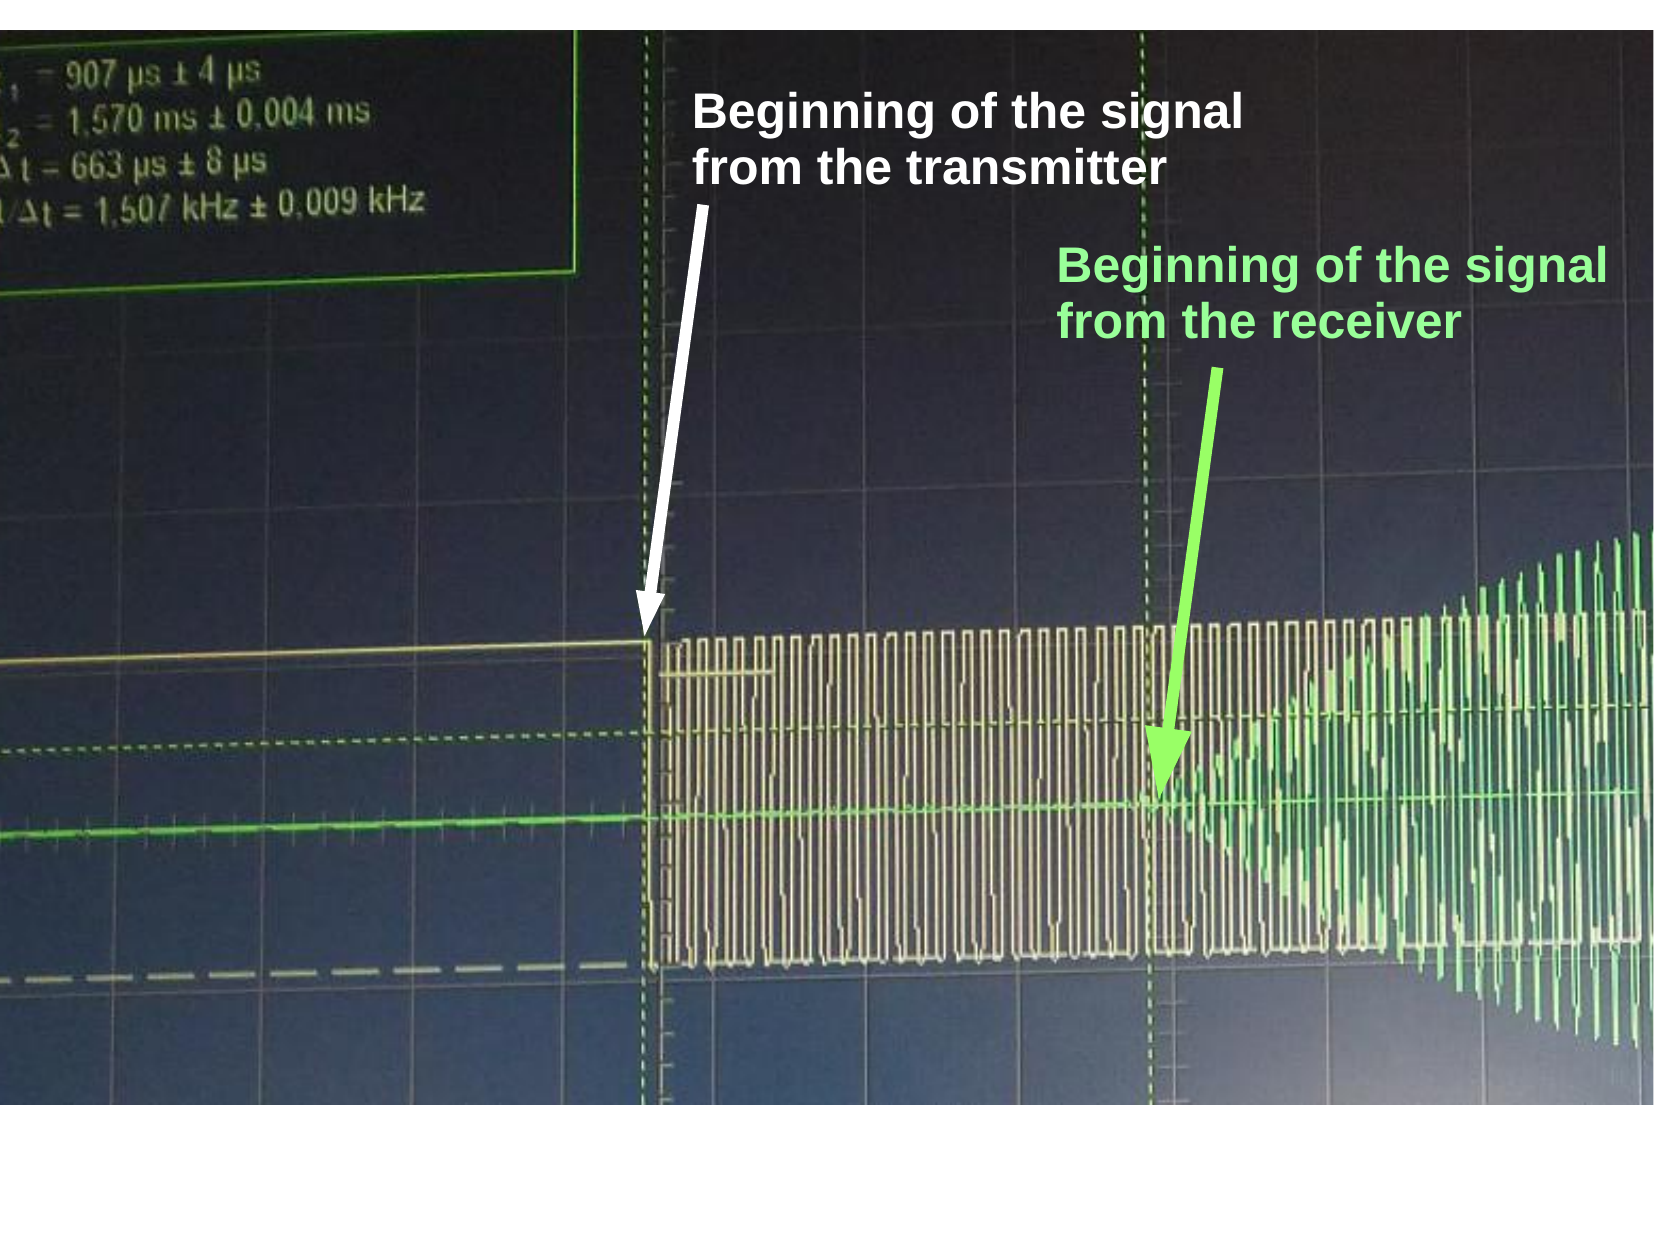

Beginning of the signal from the transmitter
Beginning of the signal from the receiver